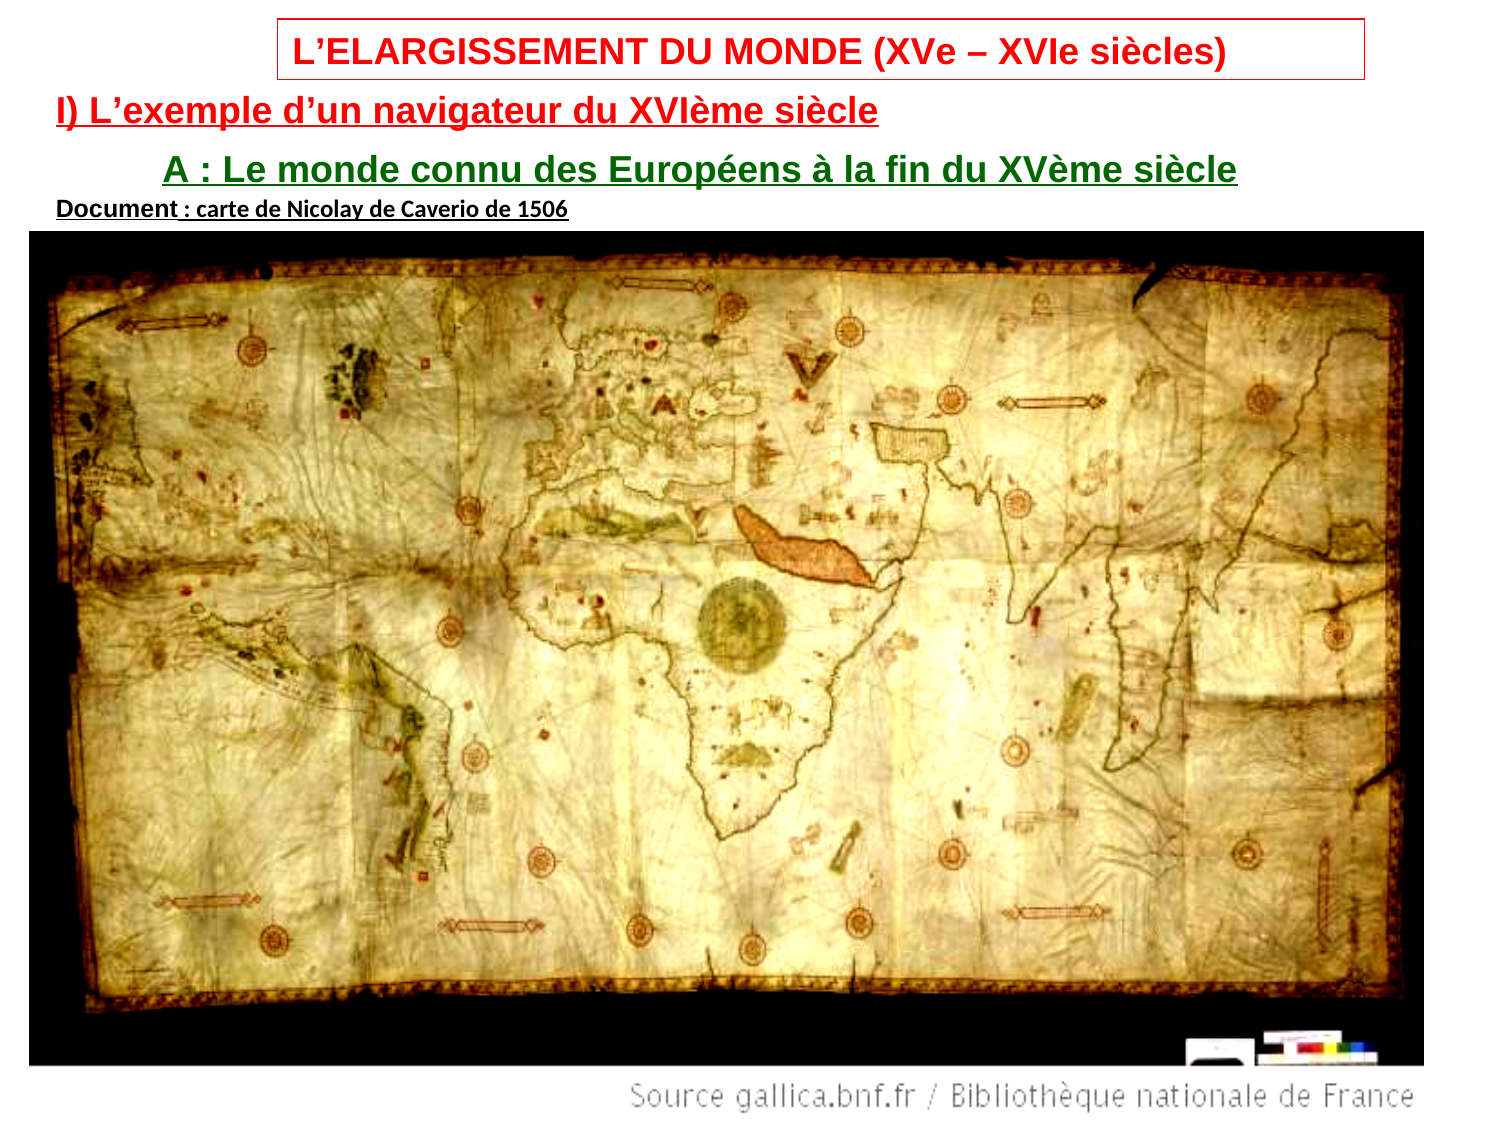

L’ELARGISSEMENT DU MONDE (XVe – XVIe siècles)
I) L’exemple d’un navigateur du XVIème siècle
A : Le monde connu des Européens à la fin du XVème siècle
Document : carte de Nicolay de Caverio de 1506